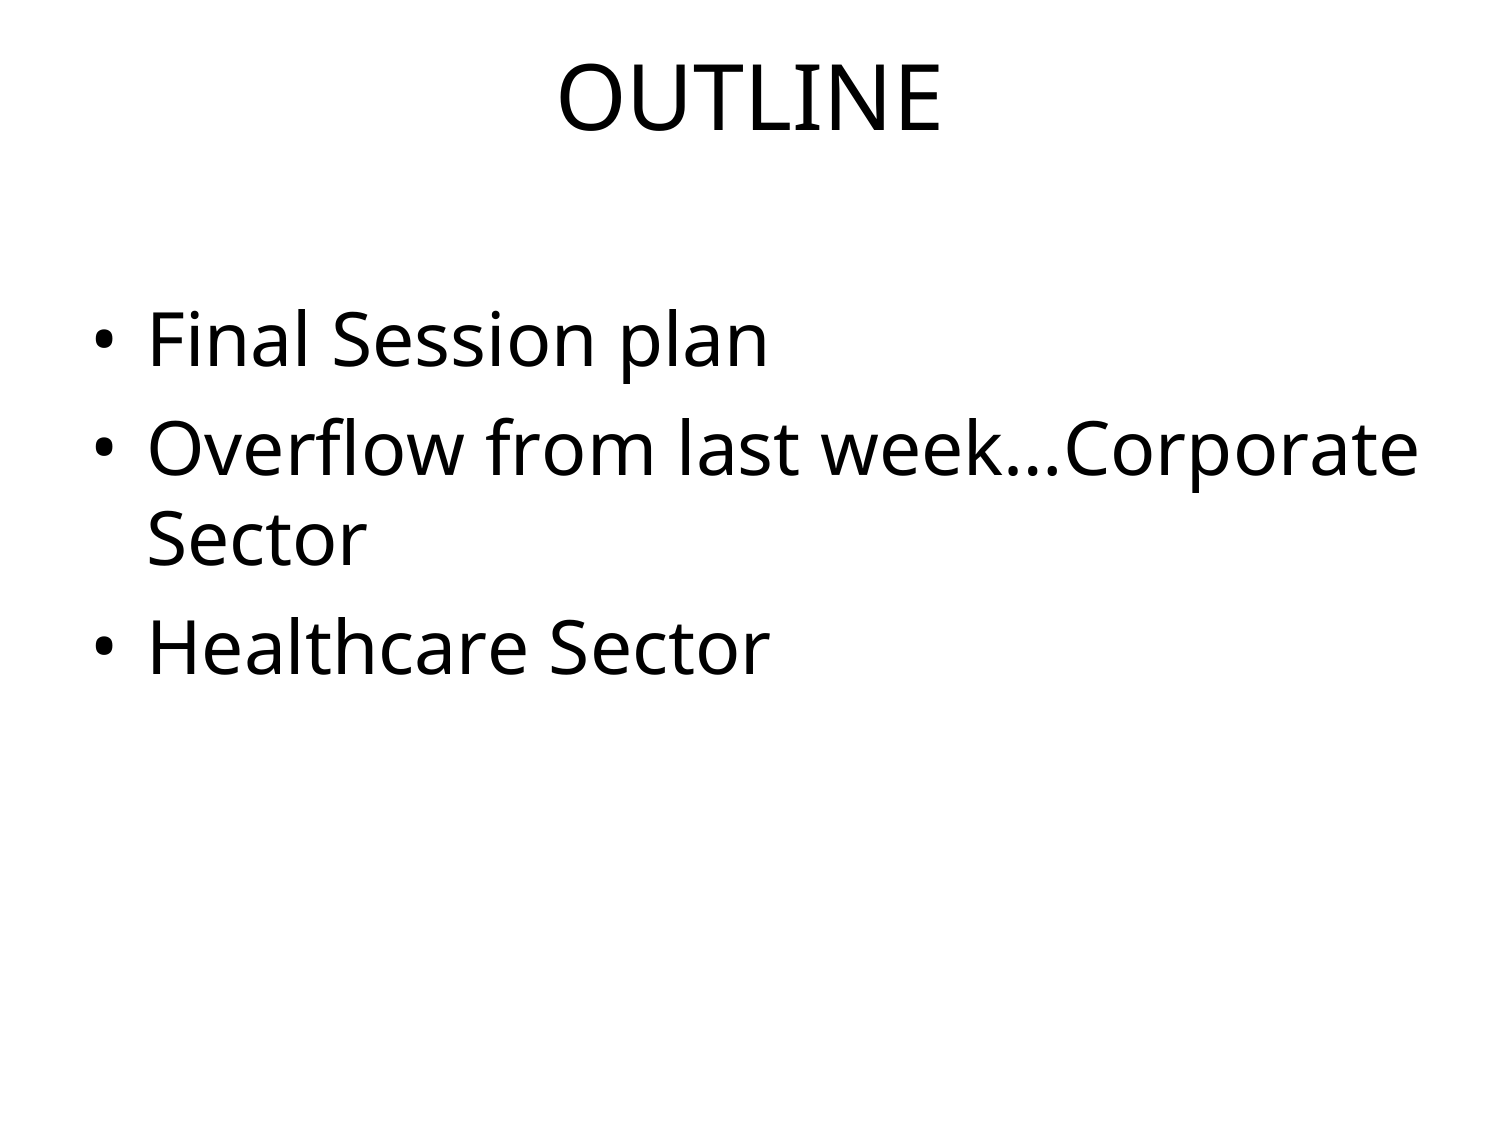

# OUTLINE
Final Session plan
Overflow from last week…Corporate Sector
Healthcare Sector